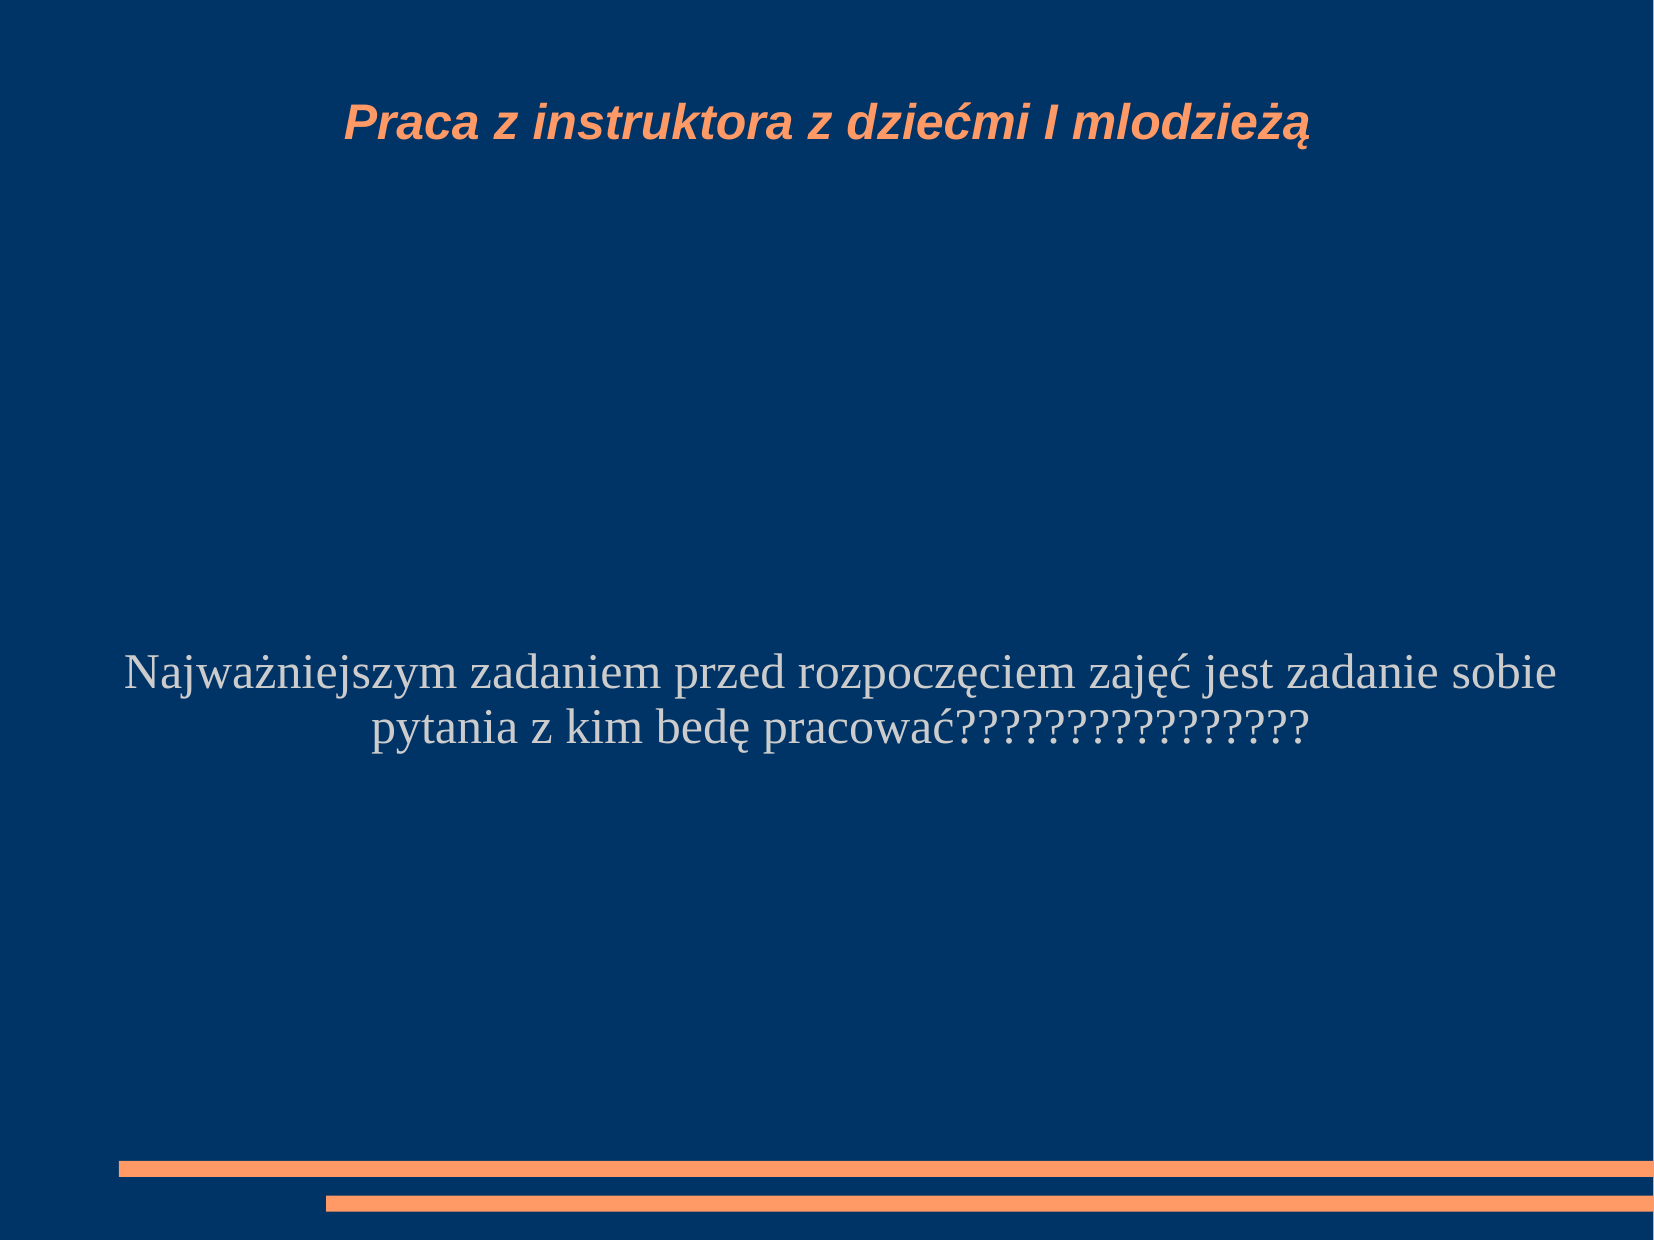

# Praca z instruktora z dziećmi I mlodzieżą
Najważniejszym zadaniem przed rozpoczęciem zajęć jest zadanie sobie pytania z kim bedę pracować????????????????